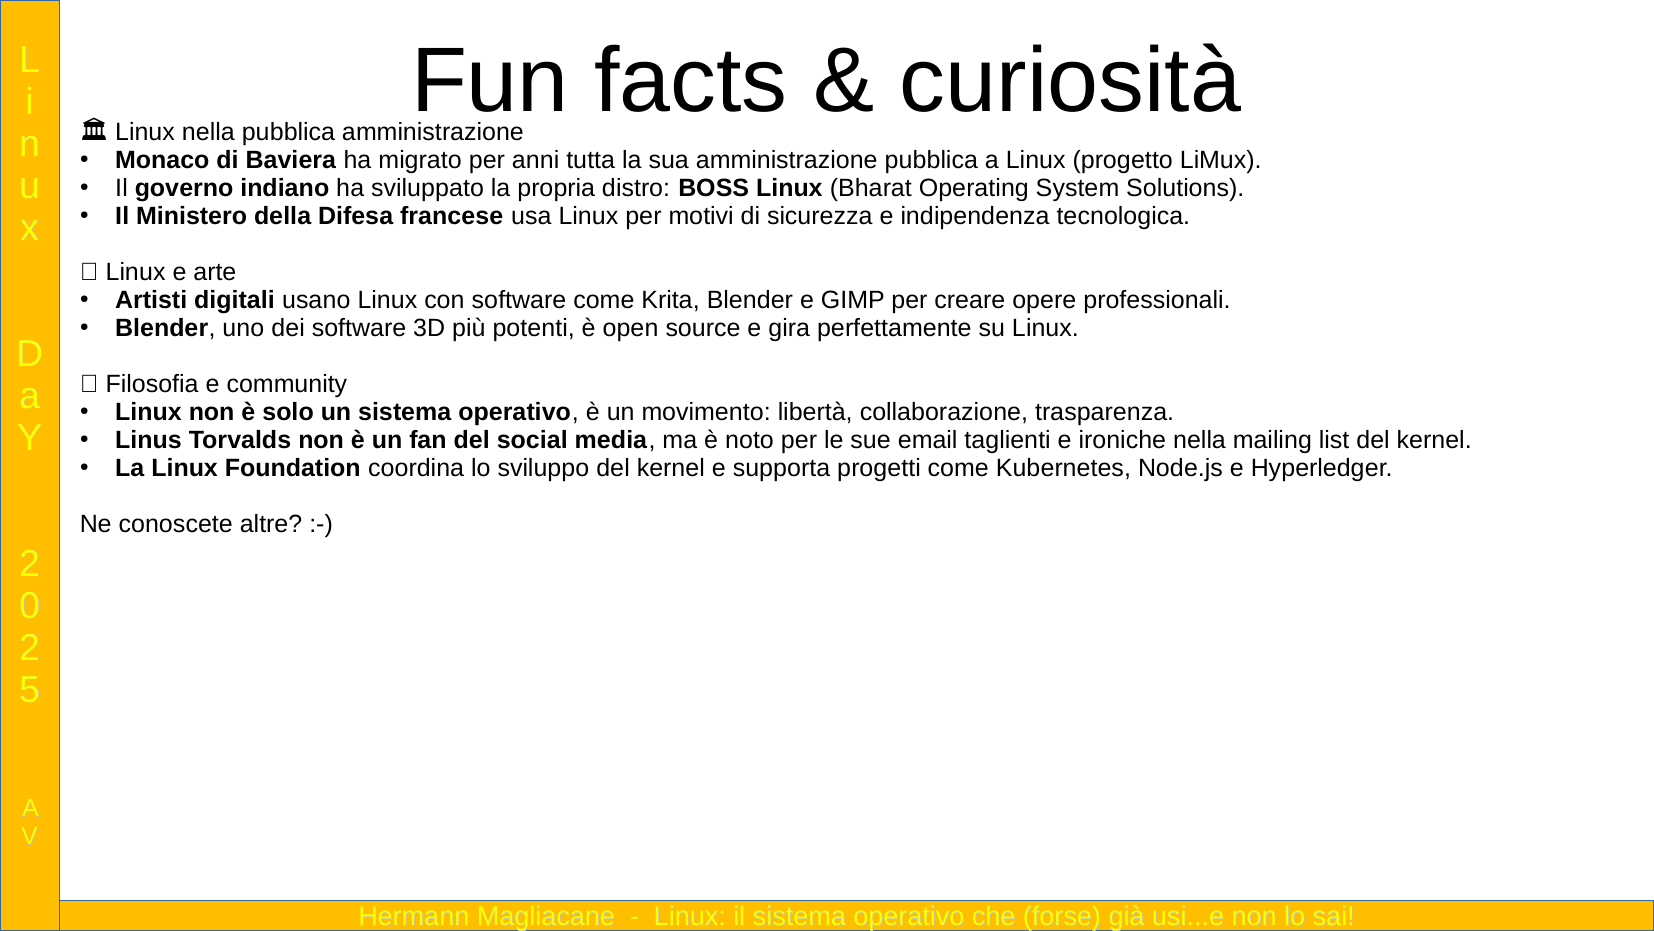

L
i
n
u
x
D
a
Y
2
0
2
5
AV
# Fun facts & curiosità
🏛️ Linux nella pubblica amministrazione
Monaco di Baviera ha migrato per anni tutta la sua amministrazione pubblica a Linux (progetto LiMux).
Il governo indiano ha sviluppato la propria distro: BOSS Linux (Bharat Operating System Solutions).
Il Ministero della Difesa francese usa Linux per motivi di sicurezza e indipendenza tecnologica.
🎨 Linux e arte
Artisti digitali usano Linux con software come Krita, Blender e GIMP per creare opere professionali.
Blender, uno dei software 3D più potenti, è open source e gira perfettamente su Linux.
🧠 Filosofia e community
Linux non è solo un sistema operativo, è un movimento: libertà, collaborazione, trasparenza.
Linus Torvalds non è un fan del social media, ma è noto per le sue email taglienti e ironiche nella mailing list del kernel.
La Linux Foundation coordina lo sviluppo del kernel e supporta progetti come Kubernetes, Node.js e Hyperledger.
Ne conoscete altre? :-)
Hermann Magliacane - Linux: il sistema operativo che (forse) già usi...e non lo sai!